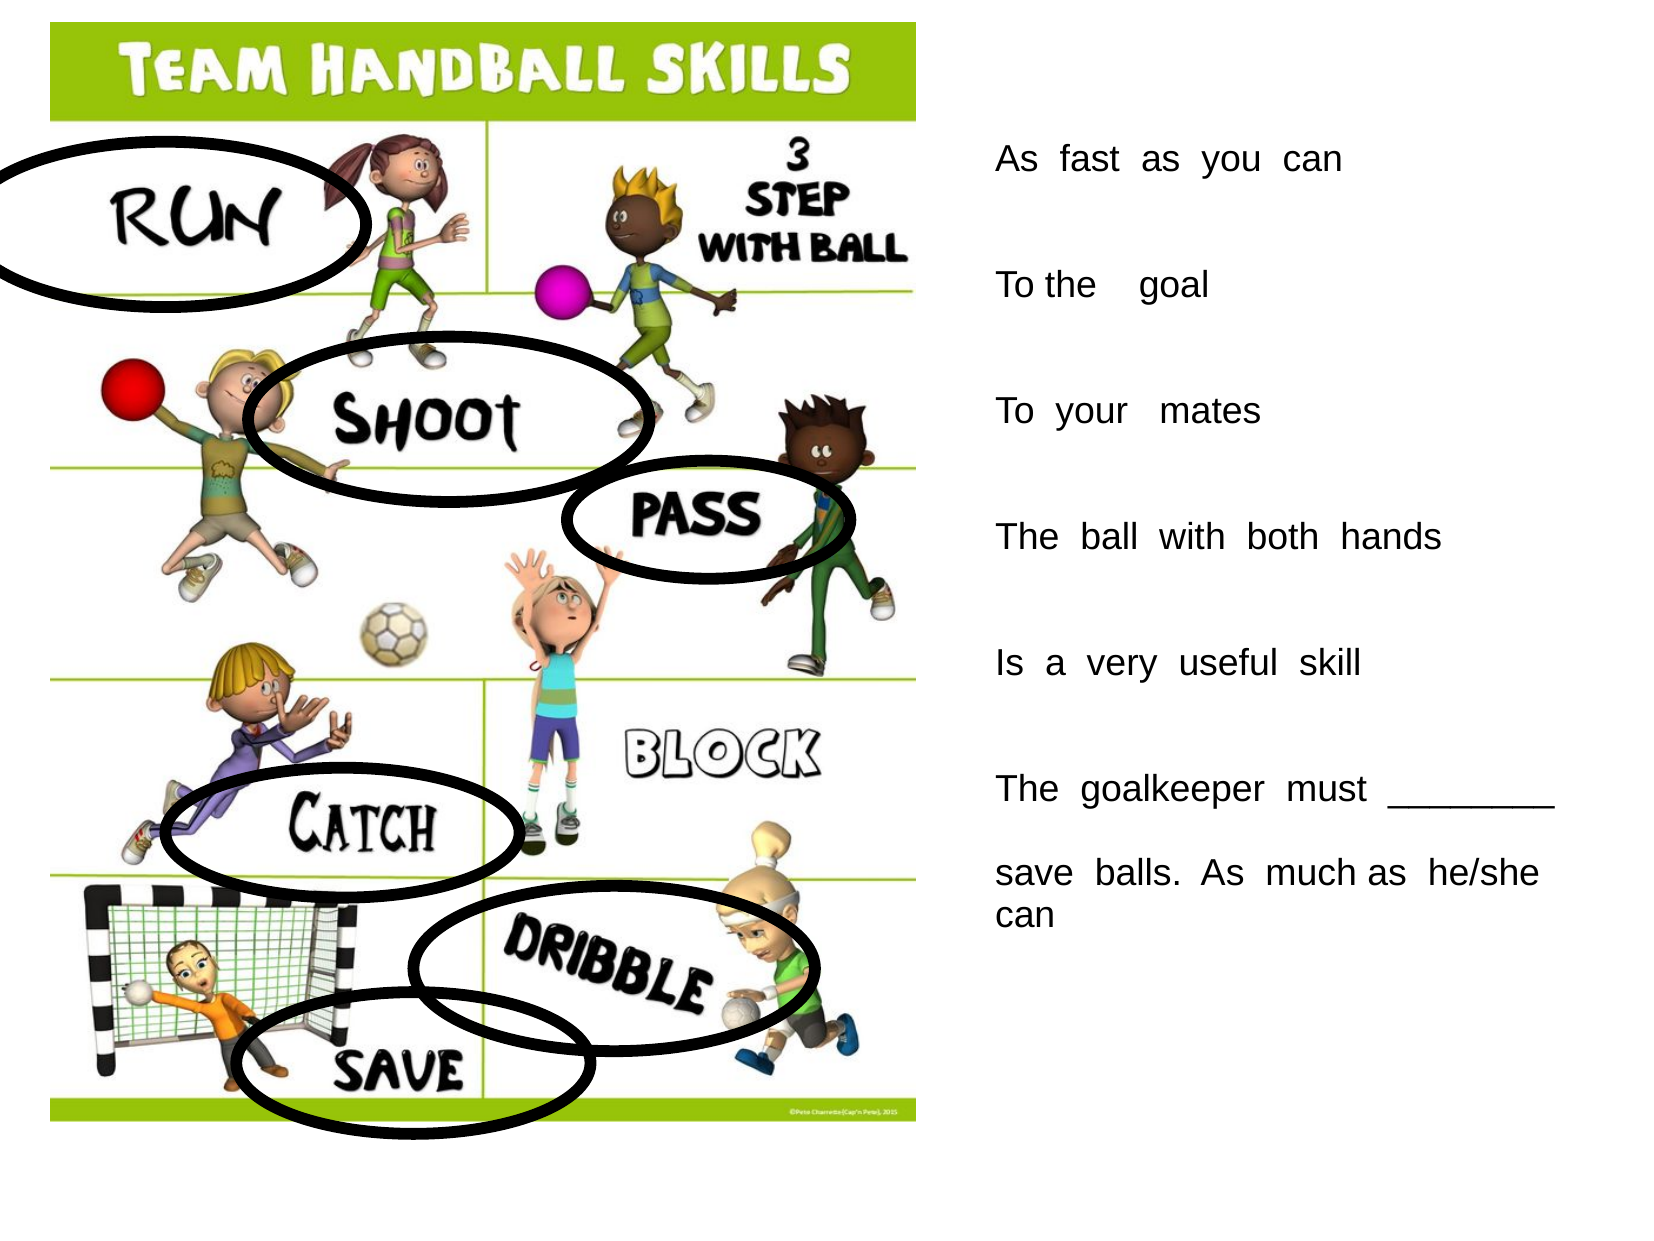

As fast as you can
To the goal
To your mates
The ball with both hands
Is a very useful skill
The goalkeeper must ________
save balls. As much as he/she can